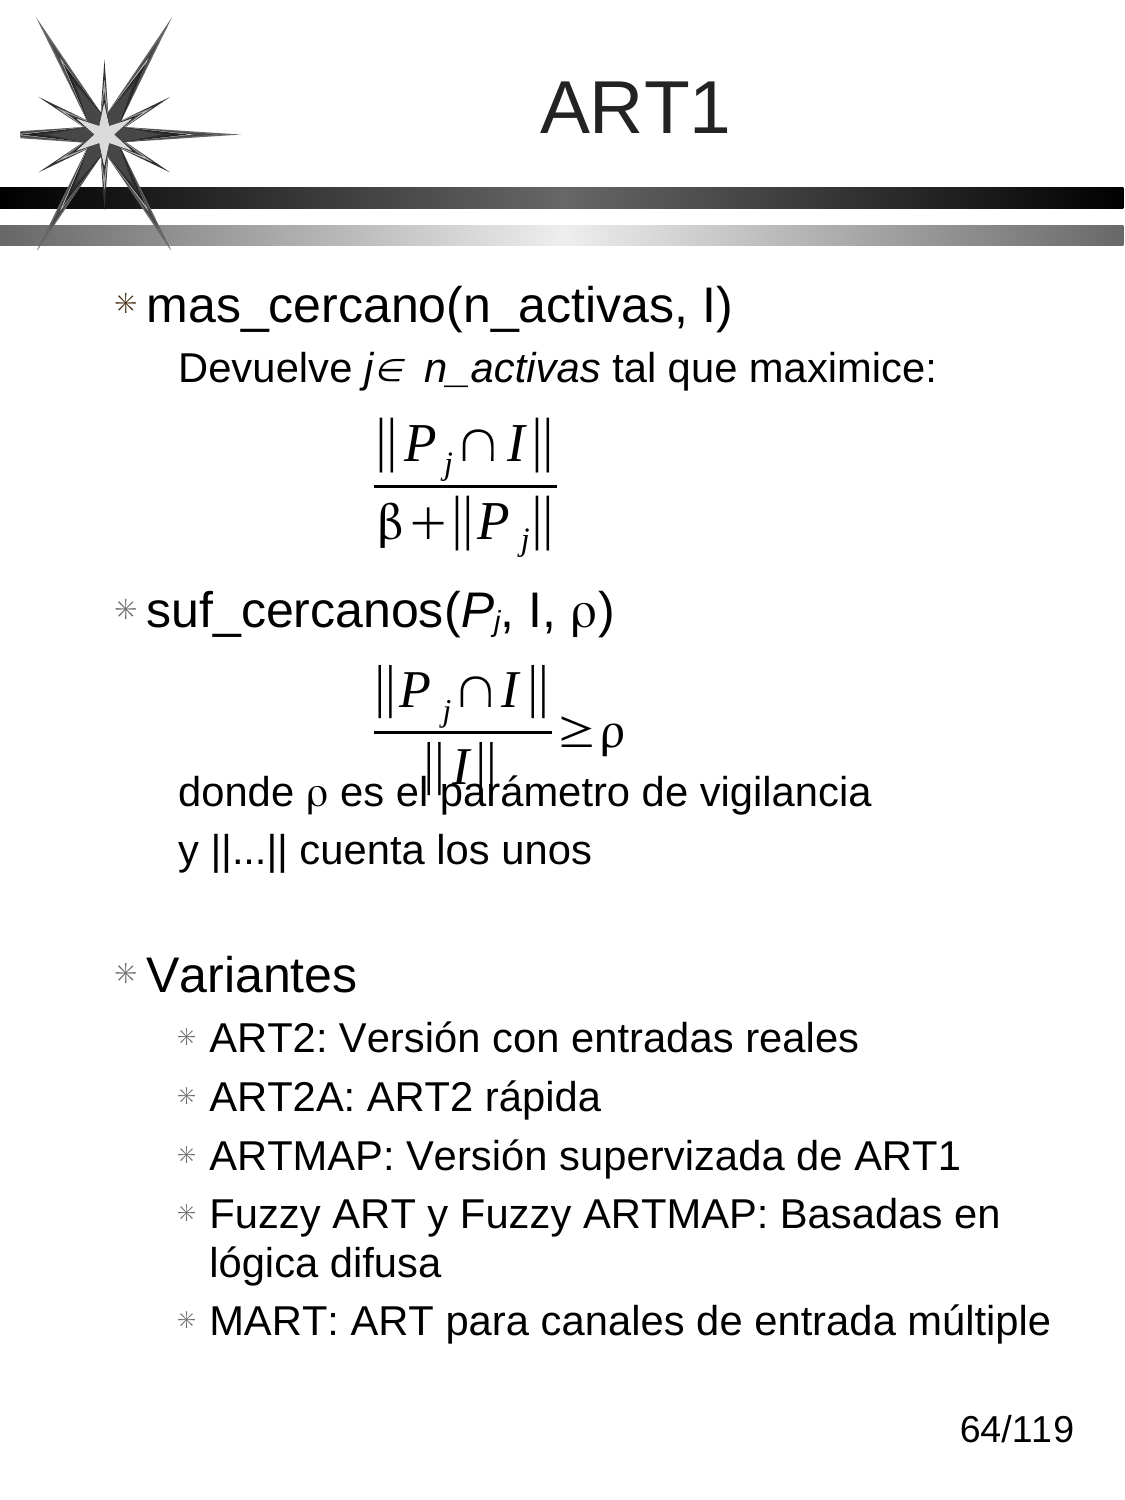

# ART1
mas_cercano(n_activas, I)
Devuelve j n_activas tal que maximice:
suf_cercanos(Pj, I, r)
donde r es el parámetro de vigilancia
y ||...|| cuenta los unos
Variantes
ART2: Versión con entradas reales
ART2A: ART2 rápida
ARTMAP: Versión supervizada de ART1
Fuzzy ART y Fuzzy ARTMAP: Basadas en lógica difusa
MART: ART para canales de entrada múltiple